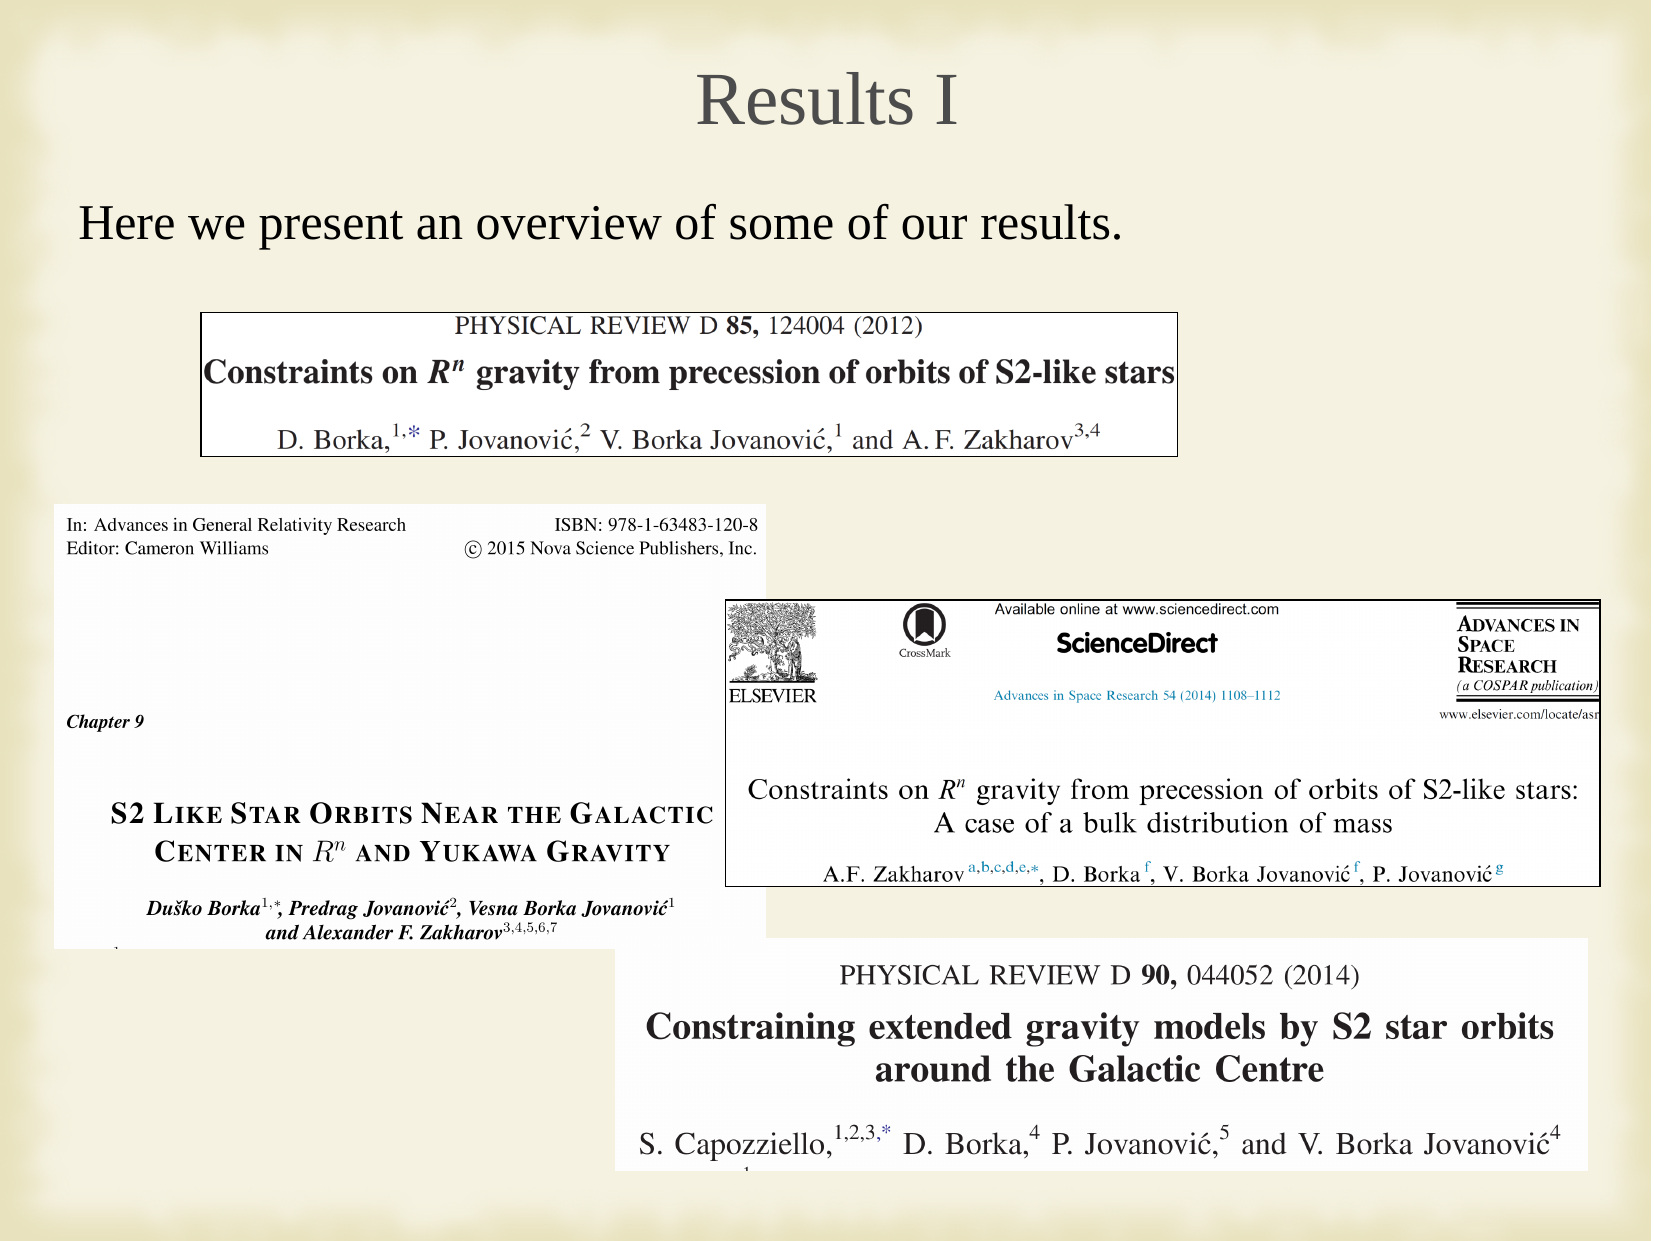

Results I
# Here we present an overview of some of our results.